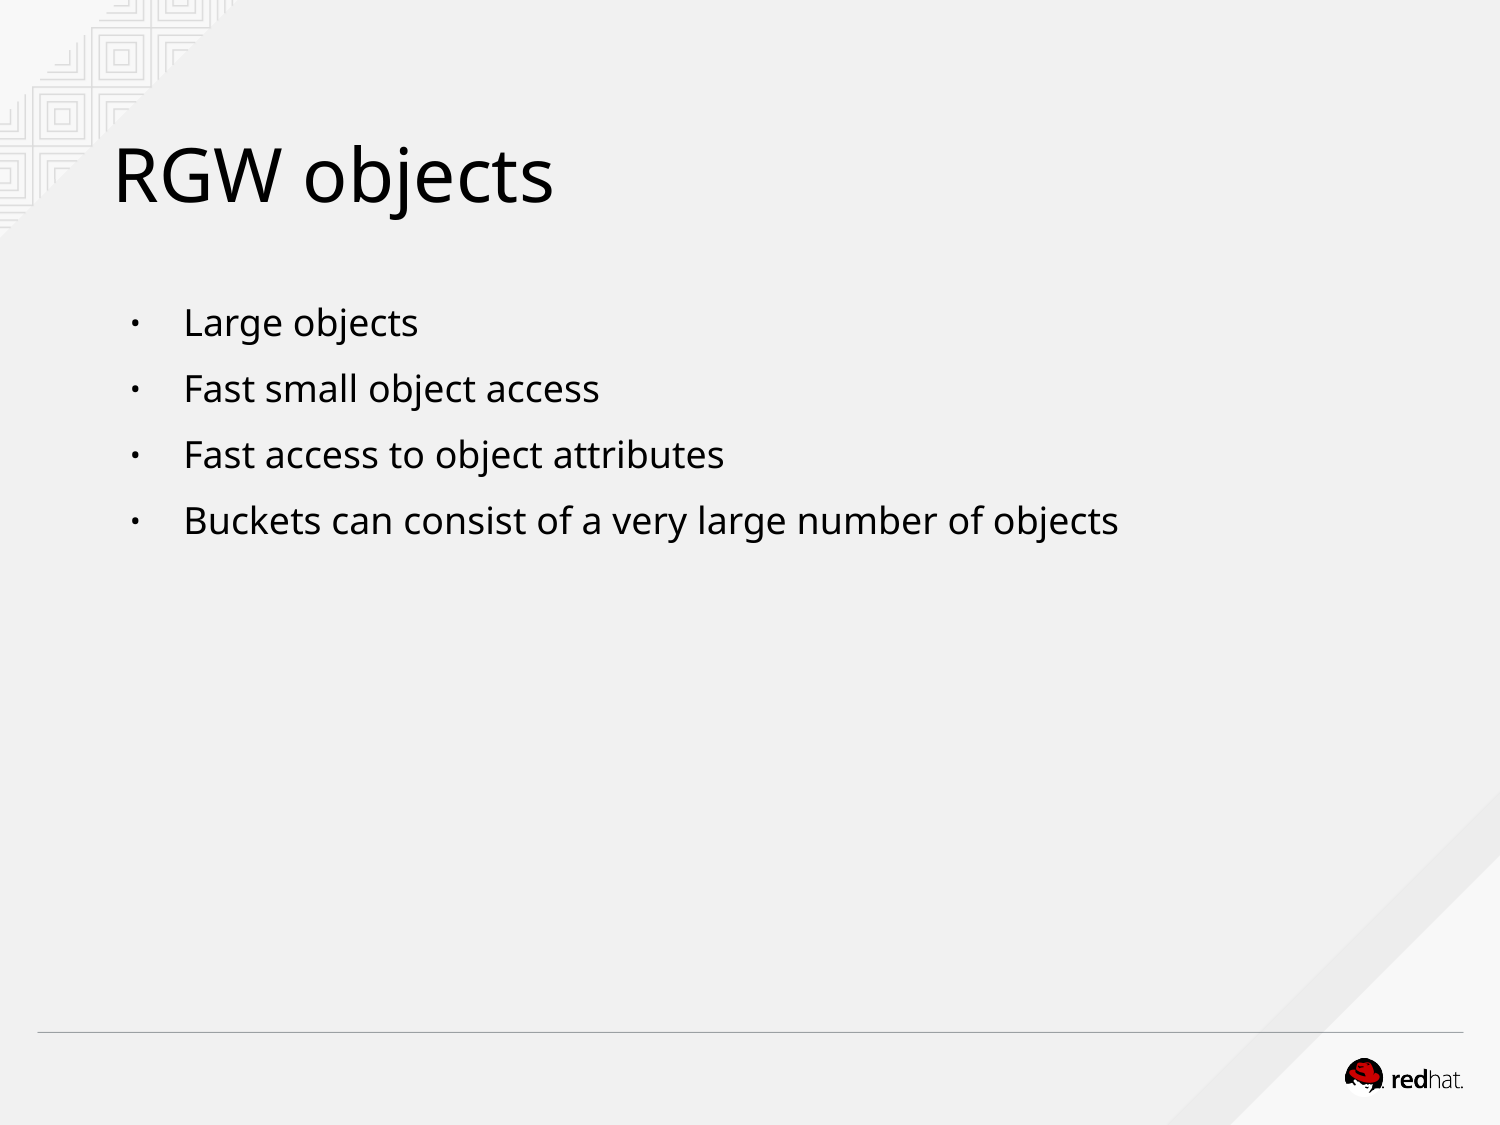

# RGW objects
Large objects
Fast small object access
Fast access to object attributes
Buckets can consist of a very large number of objects